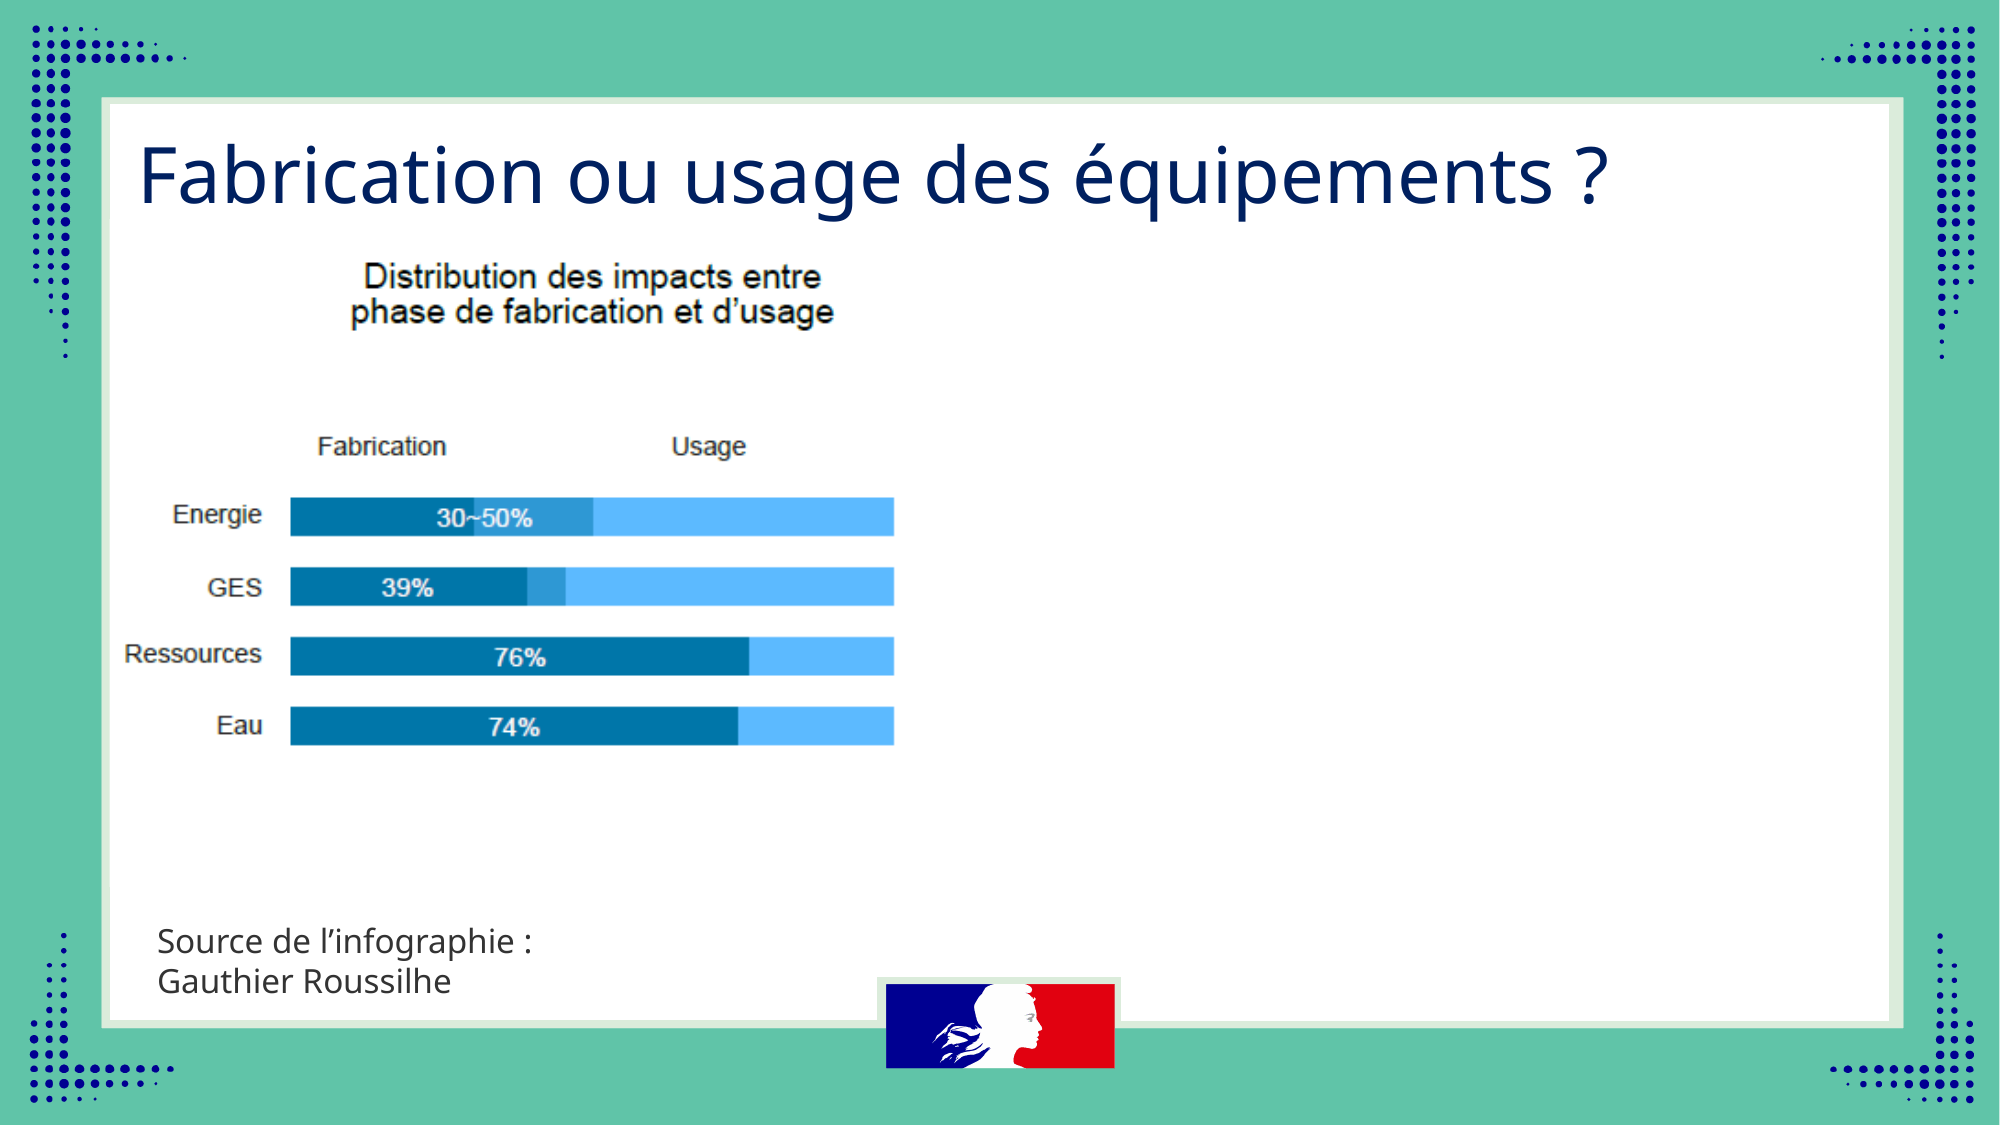

# Fabrication ou usage des équipements ?
Source de l’infographie : Gauthier Roussilhe